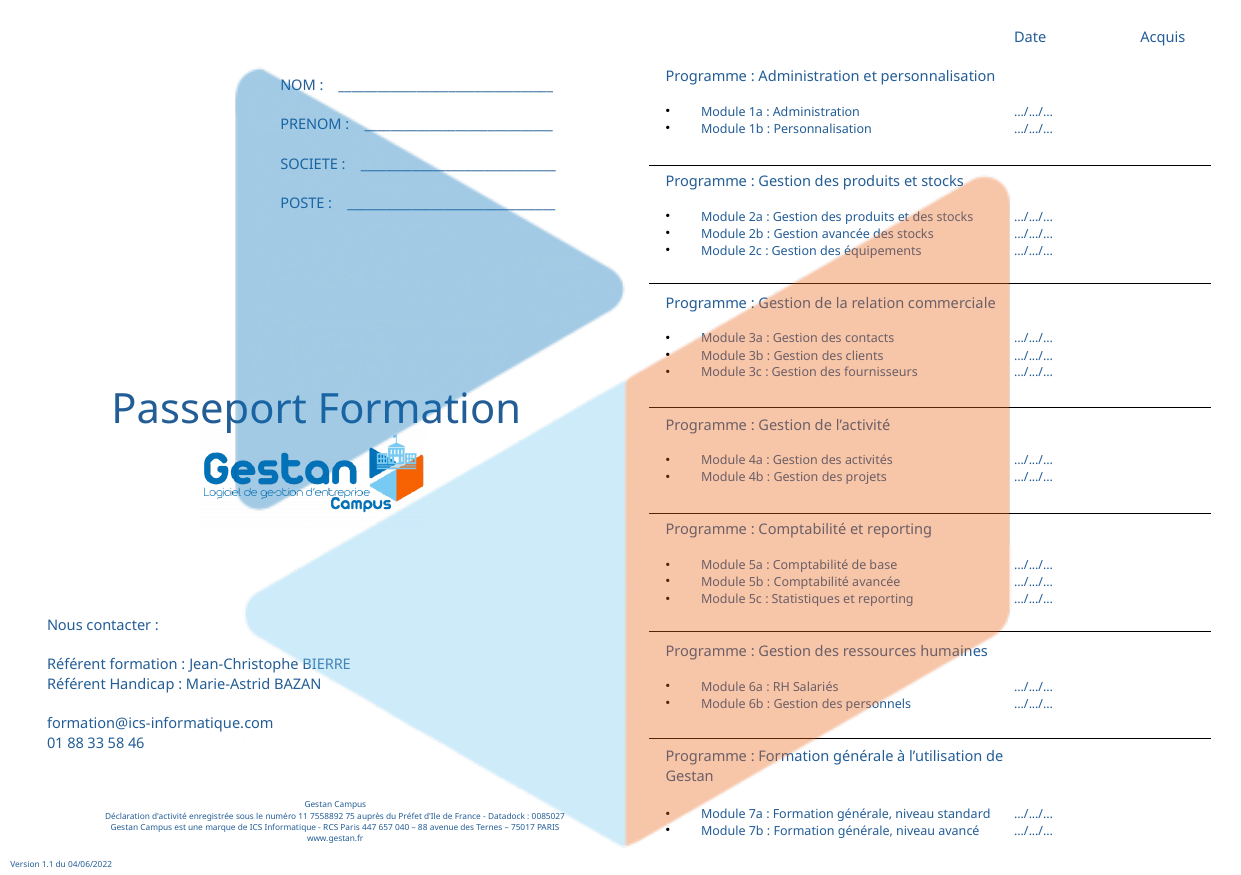

Date	 Acquis
.../.../…
.../.../...
.../.../…
.../.../…
.../.../...
.../.../...
.../.../...
.../.../...
.../.../...
.../.../...
.../.../...
.../.../...
.../.../...
.../.../...
.../.../...
.../.../…
.../.../...
Programme : Administration et personnalisation
Module 1a : Administration
Module 1b : Personnalisation
Programme : Gestion des produits et stocks
Module 2a : Gestion des produits et des stocks
Module 2b : Gestion avancée des stocks
Module 2c : Gestion des équipements
Programme : Gestion de la relation commerciale
Module 3a : Gestion des contacts
Module 3b : Gestion des clients
Module 3c : Gestion des fournisseurs
Programme : Gestion de l’activité
Module 4a : Gestion des activités
Module 4b : Gestion des projets
Programme : Comptabilité et reporting
Module 5a : Comptabilité de base
Module 5b : Comptabilité avancée
Module 5c : Statistiques et reporting
Programme : Gestion des ressources humaines
Module 6a : RH Salariés
Module 6b : Gestion des personnels
Programme : Formation générale à l’utilisation de Gestan
Module 7a : Formation générale, niveau standard
Module 7b : Formation générale, niveau avancé
NOM : _________________________________
PRENOM : _____________________________
SOCIETE : ______________________________
POSTE : ________________________________
Passeport Formation
Nous contacter :
Référent formation : Jean-Christophe BIERRE
Référent Handicap : Marie-Astrid BAZAN
formation@ics-informatique.com
01 88 33 58 46
Gestan Campus
Déclaration d'activité enregistrée sous le numéro 11 7558892 75 auprès du Préfet d'Ile de France - Datadock : 0085027
Gestan Campus est une marque de ICS Informatique - RCS Paris 447 657 040 – 88 avenue des Ternes – 75017 PARIS
www.gestan.fr
Version 1.1 du 04/06/2022